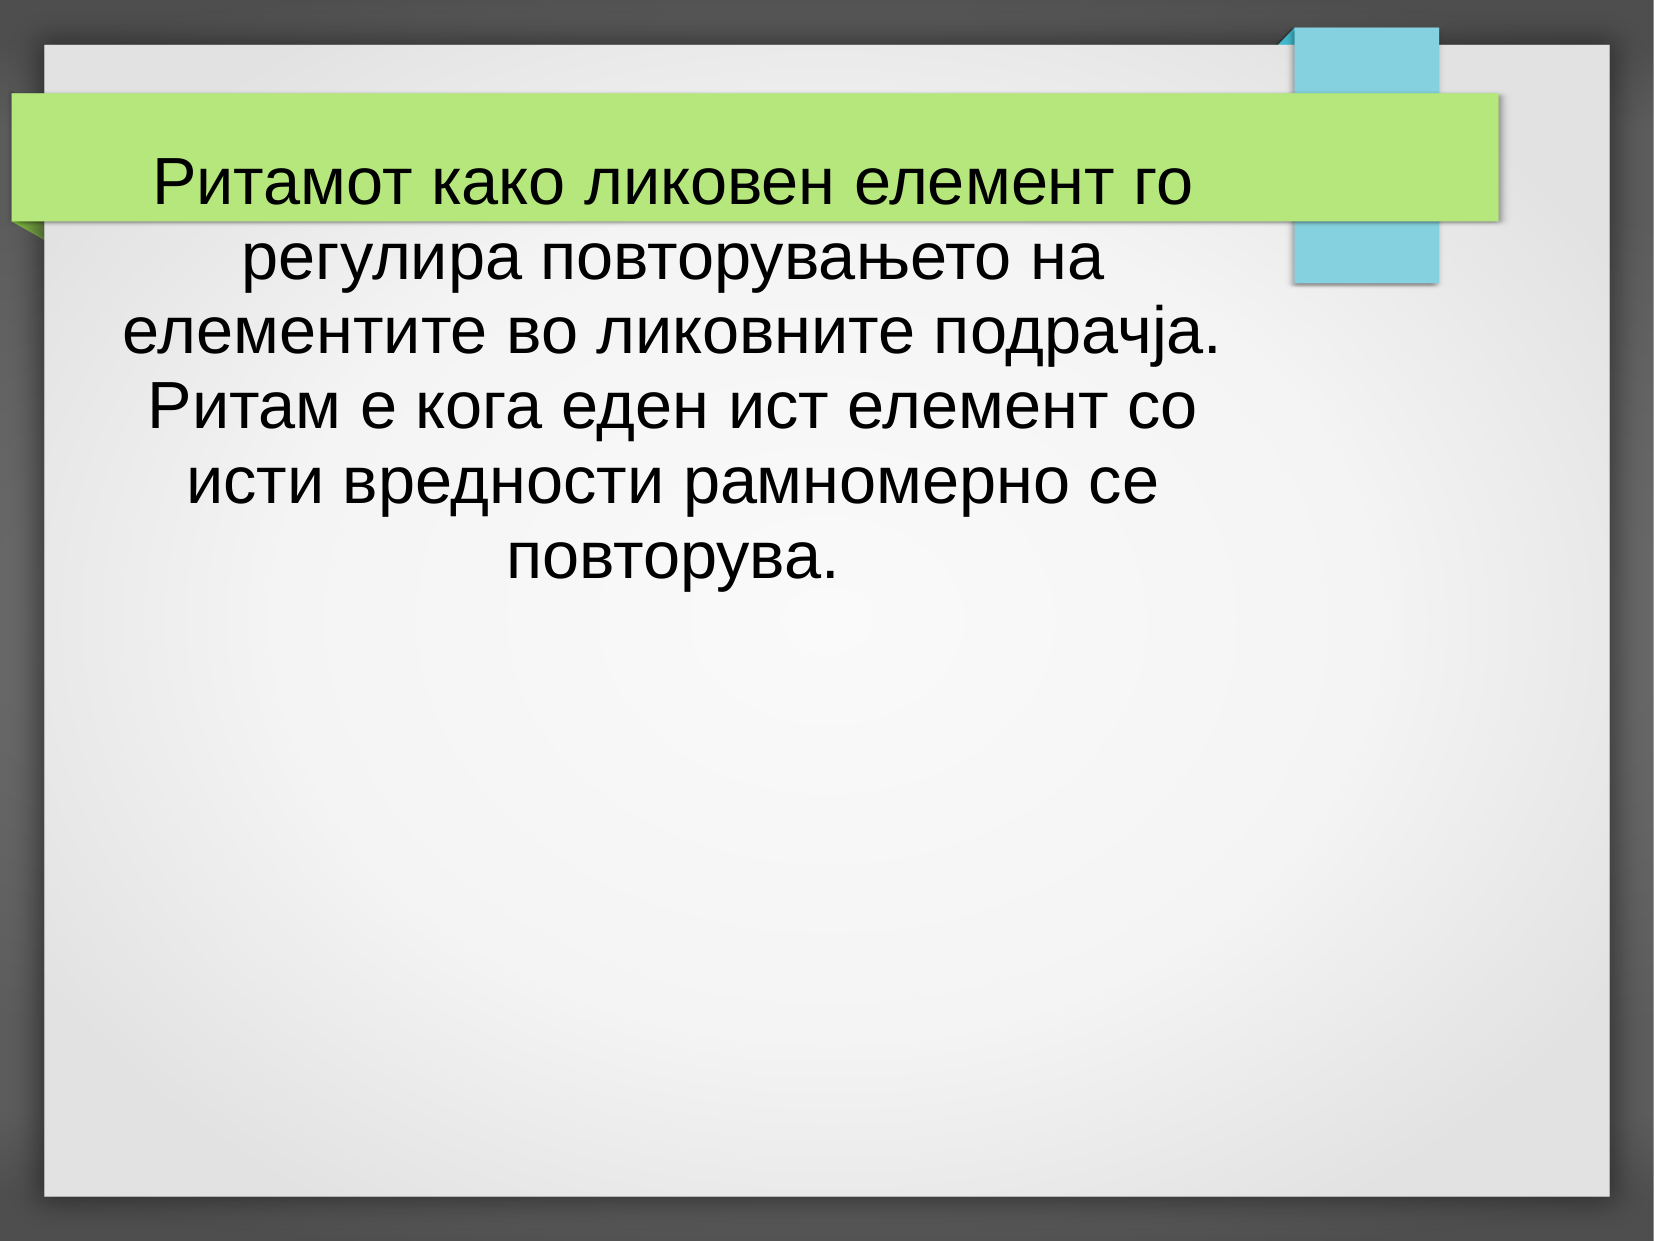

# Ритамот како ликовен елемент го регулира повторувањето на елементите во ликовните подрачја. Ритам е кога еден ист елемент со исти вредности рамномерно се повторува.